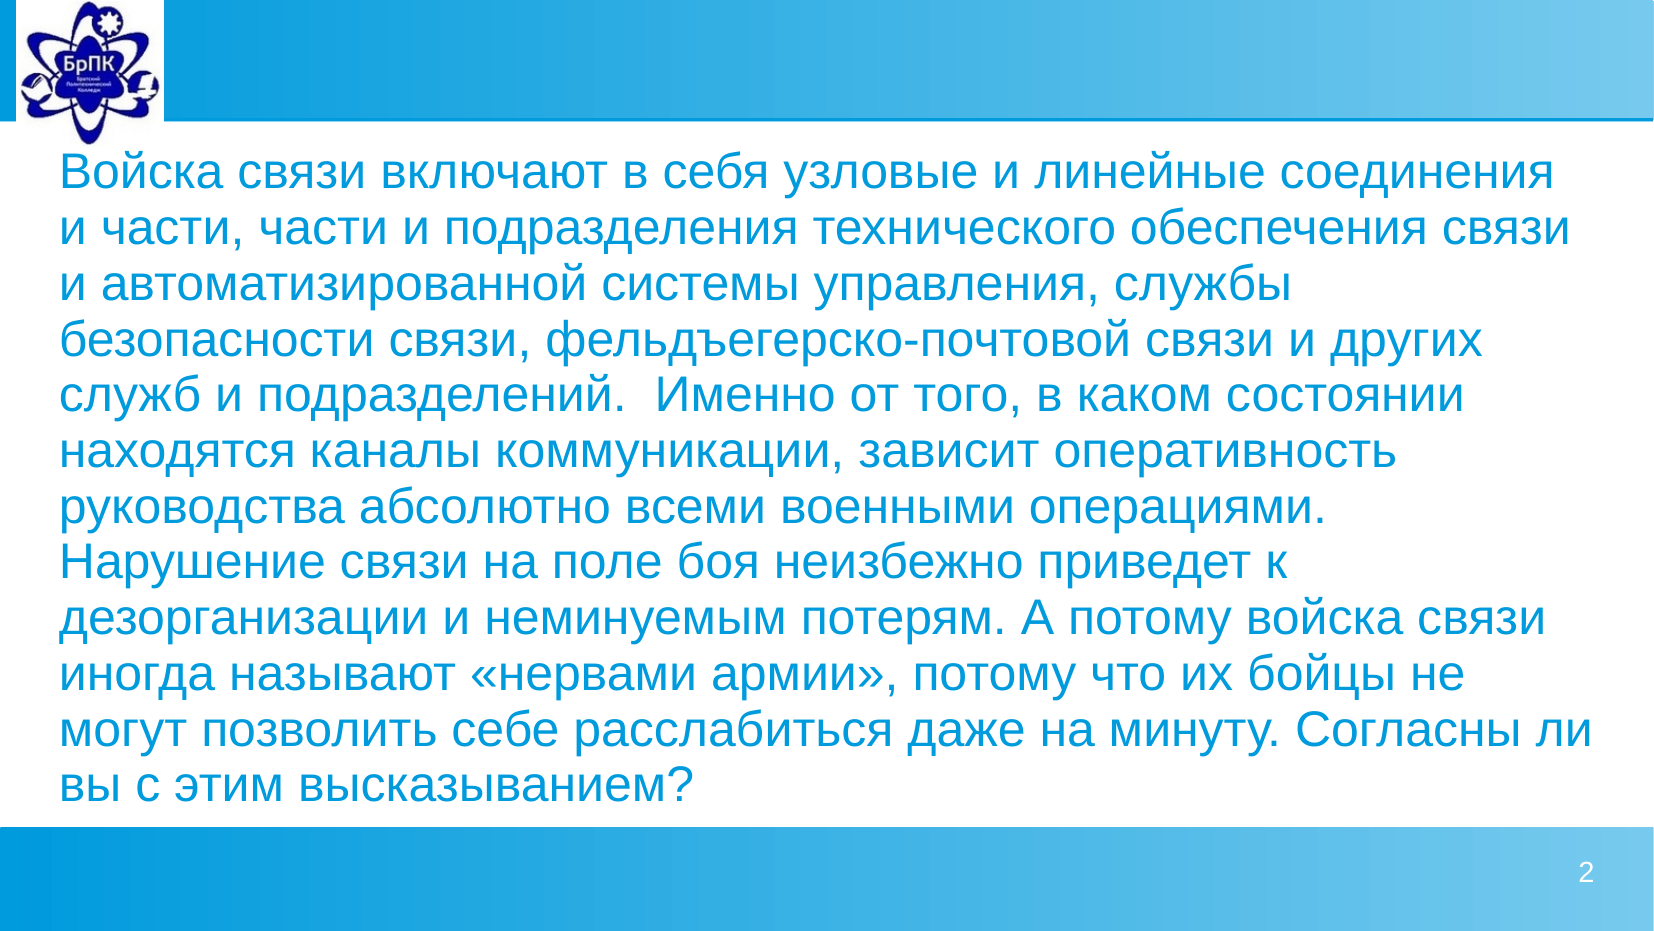

# Войска связи включают в себя узловые и линейные соединения и части, части и подразделения технического обеспечения связи и автоматизированной системы управления, службы безопасности связи, фельдъегерско-почтовой связи и других служб и подразделений. Именно от того, в каком состоянии находятся каналы коммуникации, зависит оперативность руководства абсолютно всеми военными операциями. Нарушение связи на поле боя неизбежно приведет к дезорганизации и неминуемым потерям. А потому войска связи иногда называют «нервами армии», потому что их бойцы не могут позволить себе расслабиться даже на минуту. Согласны ли вы с этим высказыванием?
2